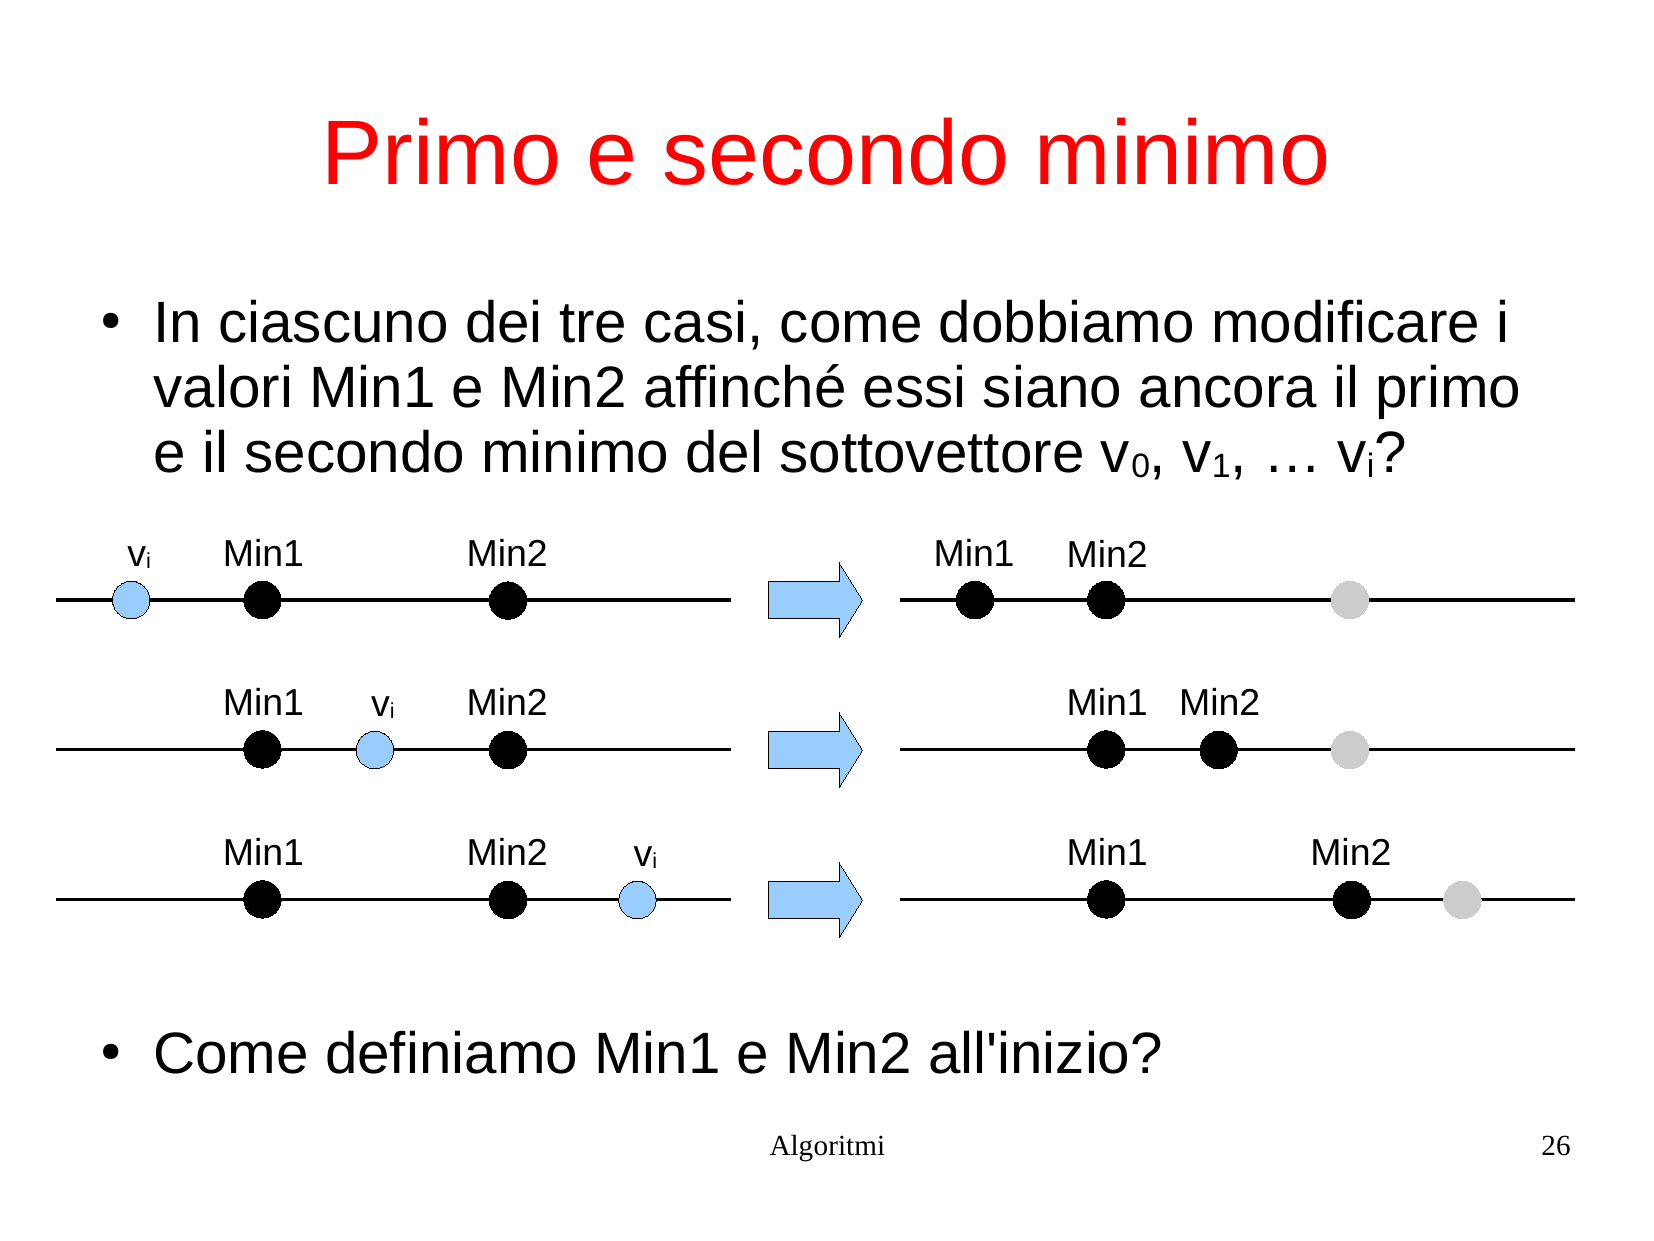

# Primo e secondo minimo
In ciascuno dei tre casi, come dobbiamo modificare i valori Min1 e Min2 affinché essi siano ancora il primo e il secondo minimo del sottovettore v0, v1, … vi?
Come definiamo Min1 e Min2 all'inizio?
vi
Min1
Min2
Min1
Min2
Min2
Min1
Min2
Min1
vi
Min1
Min2
Min1
Min2
vi
Algoritmi
26